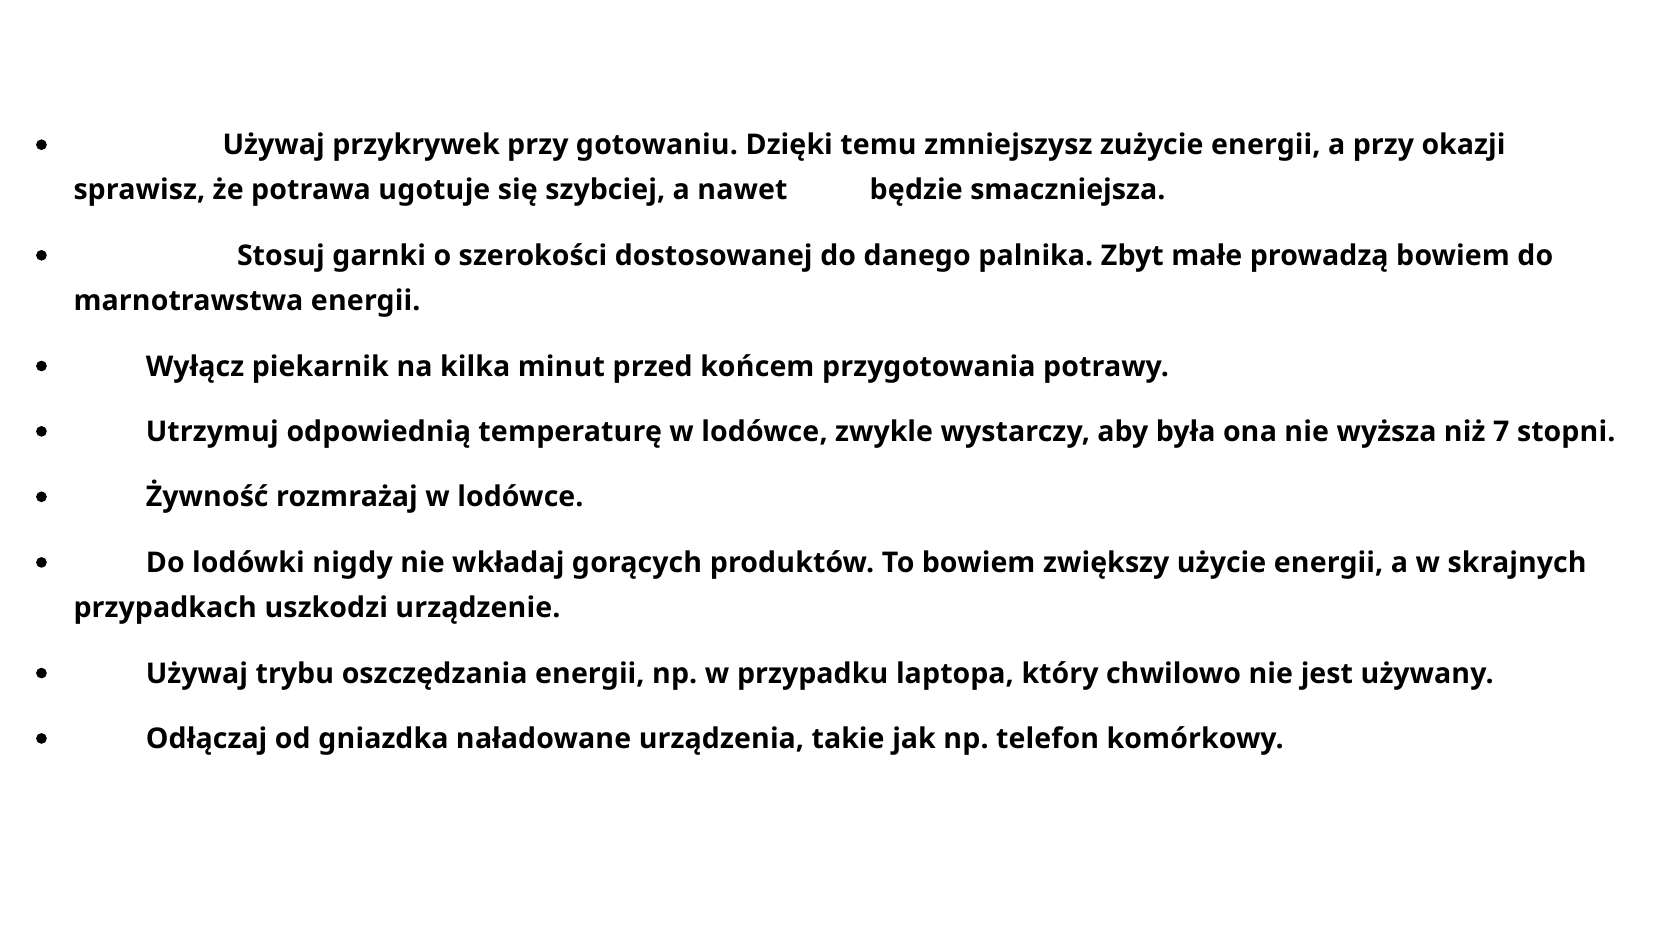

#  Używaj przykrywek przy gotowaniu. Dzięki temu zmniejszysz zużycie energii, a przy okazji sprawisz, że potrawa ugotuje się szybciej, a nawet będzie smaczniejsza.
 Stosuj garnki o szerokości dostosowanej do danego palnika. Zbyt małe prowadzą bowiem do marnotrawstwa energii.
	Wyłącz piekarnik na kilka minut przed końcem przygotowania potrawy.
	Utrzymuj odpowiednią temperaturę w lodówce, zwykle wystarczy, aby była ona nie wyższa niż 7 stopni.
	Żywność rozmrażaj w lodówce.
	Do lodówki nigdy nie wkładaj gorących produktów. To bowiem zwiększy użycie energii, a w skrajnych przypadkach uszkodzi urządzenie.
	Używaj trybu oszczędzania energii, np. w przypadku laptopa, który chwilowo nie jest używany.
	Odłączaj od gniazdka naładowane urządzenia, takie jak np. telefon komórkowy.